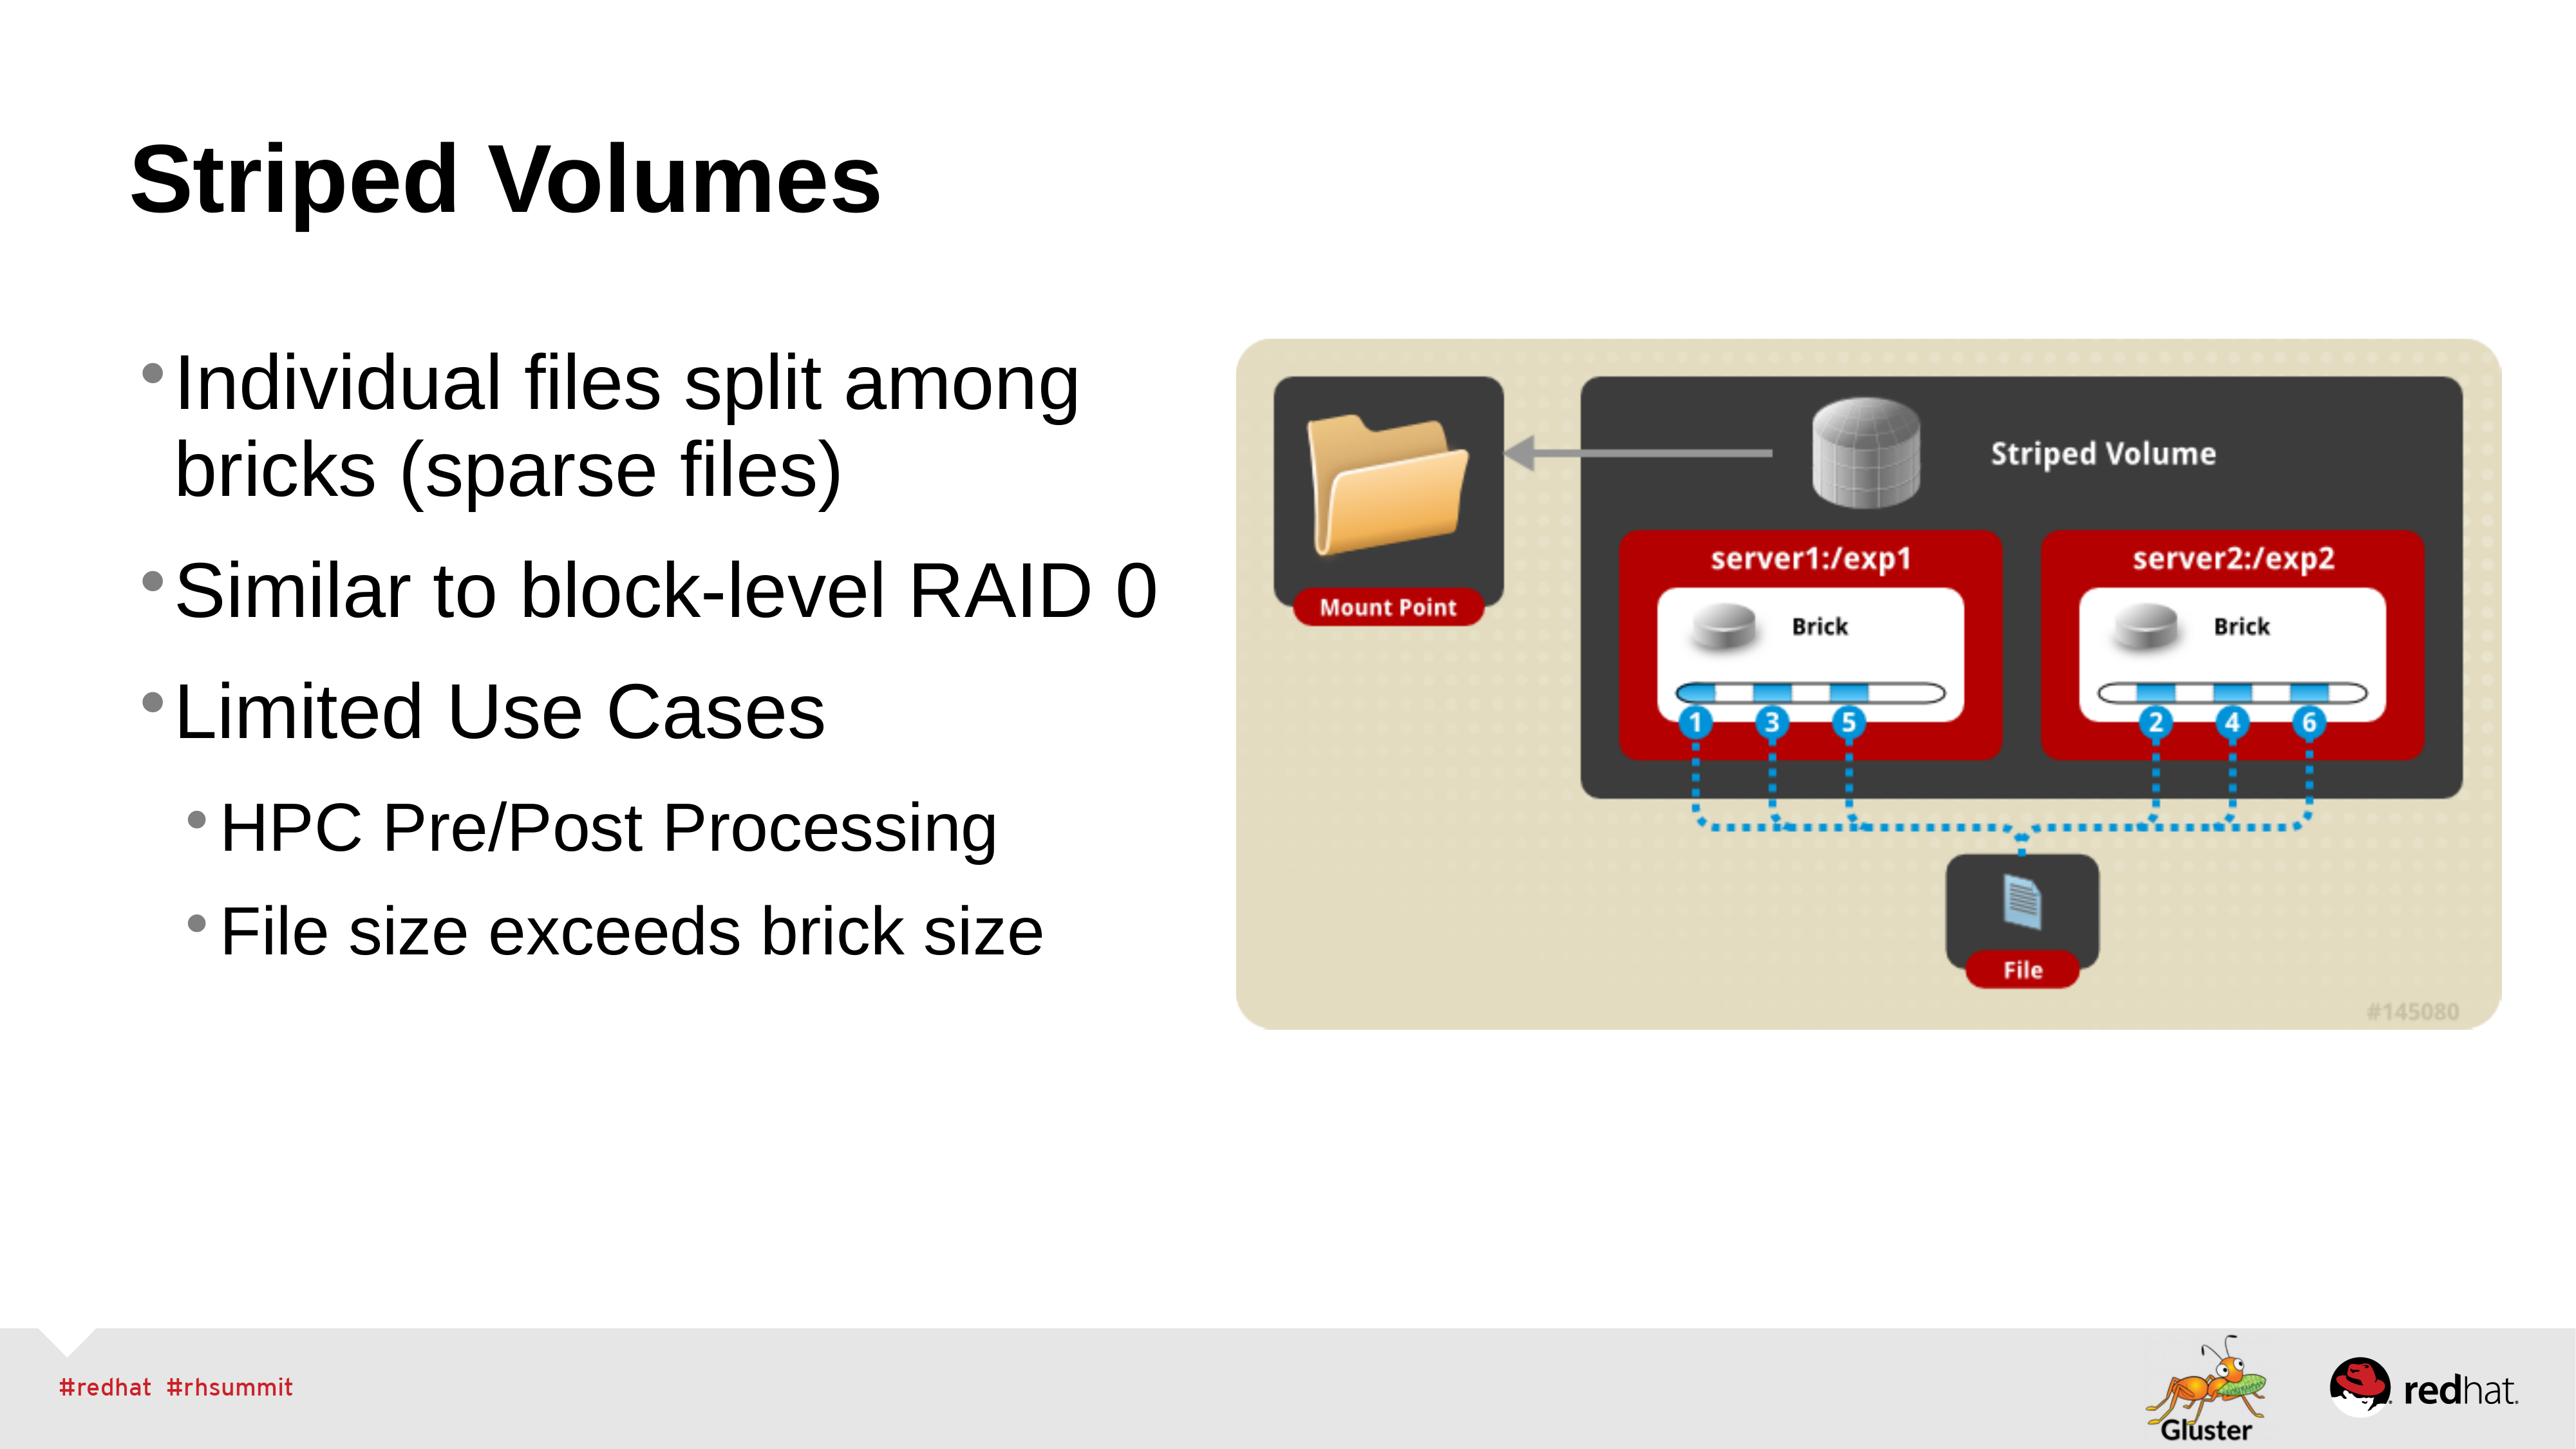

# Striped Volumes
Individual files split among bricks (sparse files)
Similar to block-level RAID 0
Limited Use Cases
HPC Pre/Post Processing
File size exceeds brick size